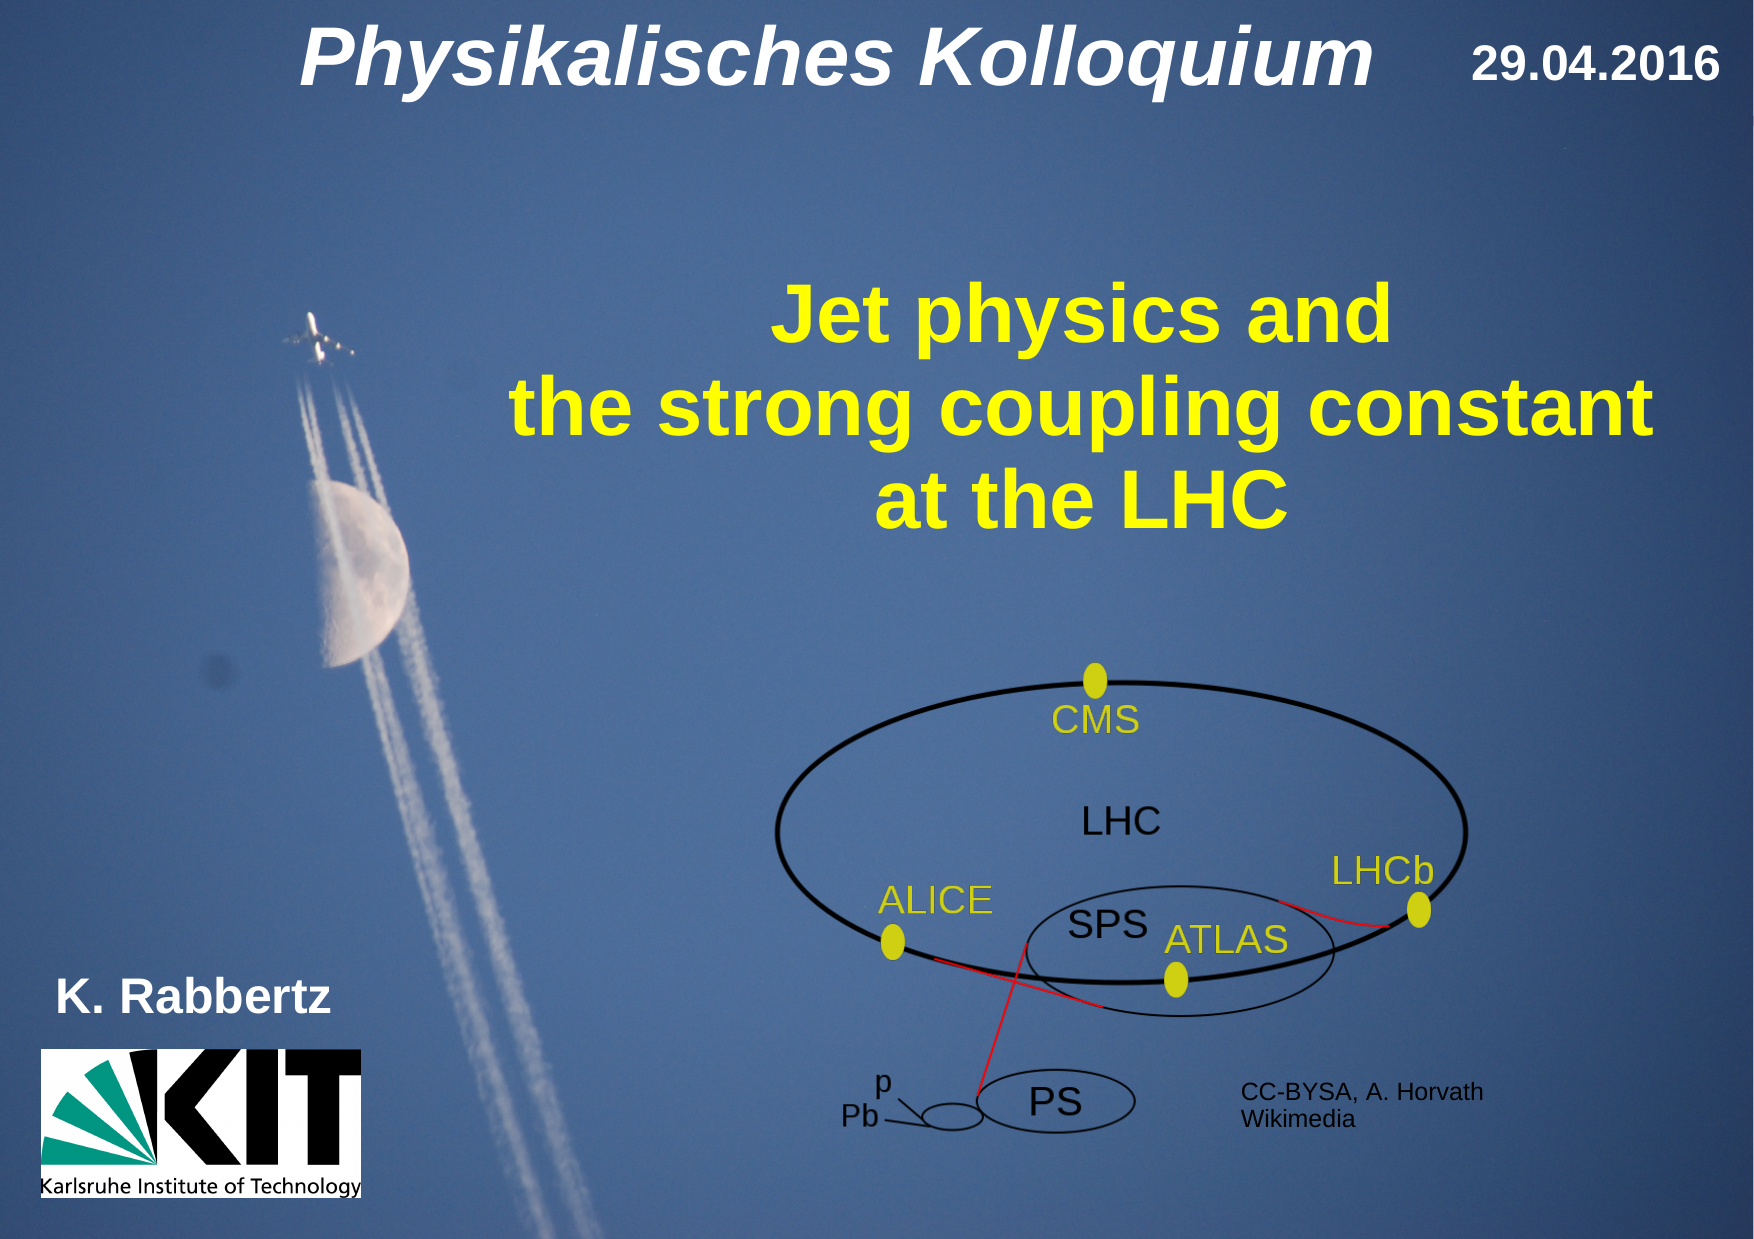

# Physikalisches Kolloquium
29.04.2016
Jet physics and
the strong coupling constant
at the LHC
K. Rabbertz
CC-BYSA, A. Horvath
Wikimedia